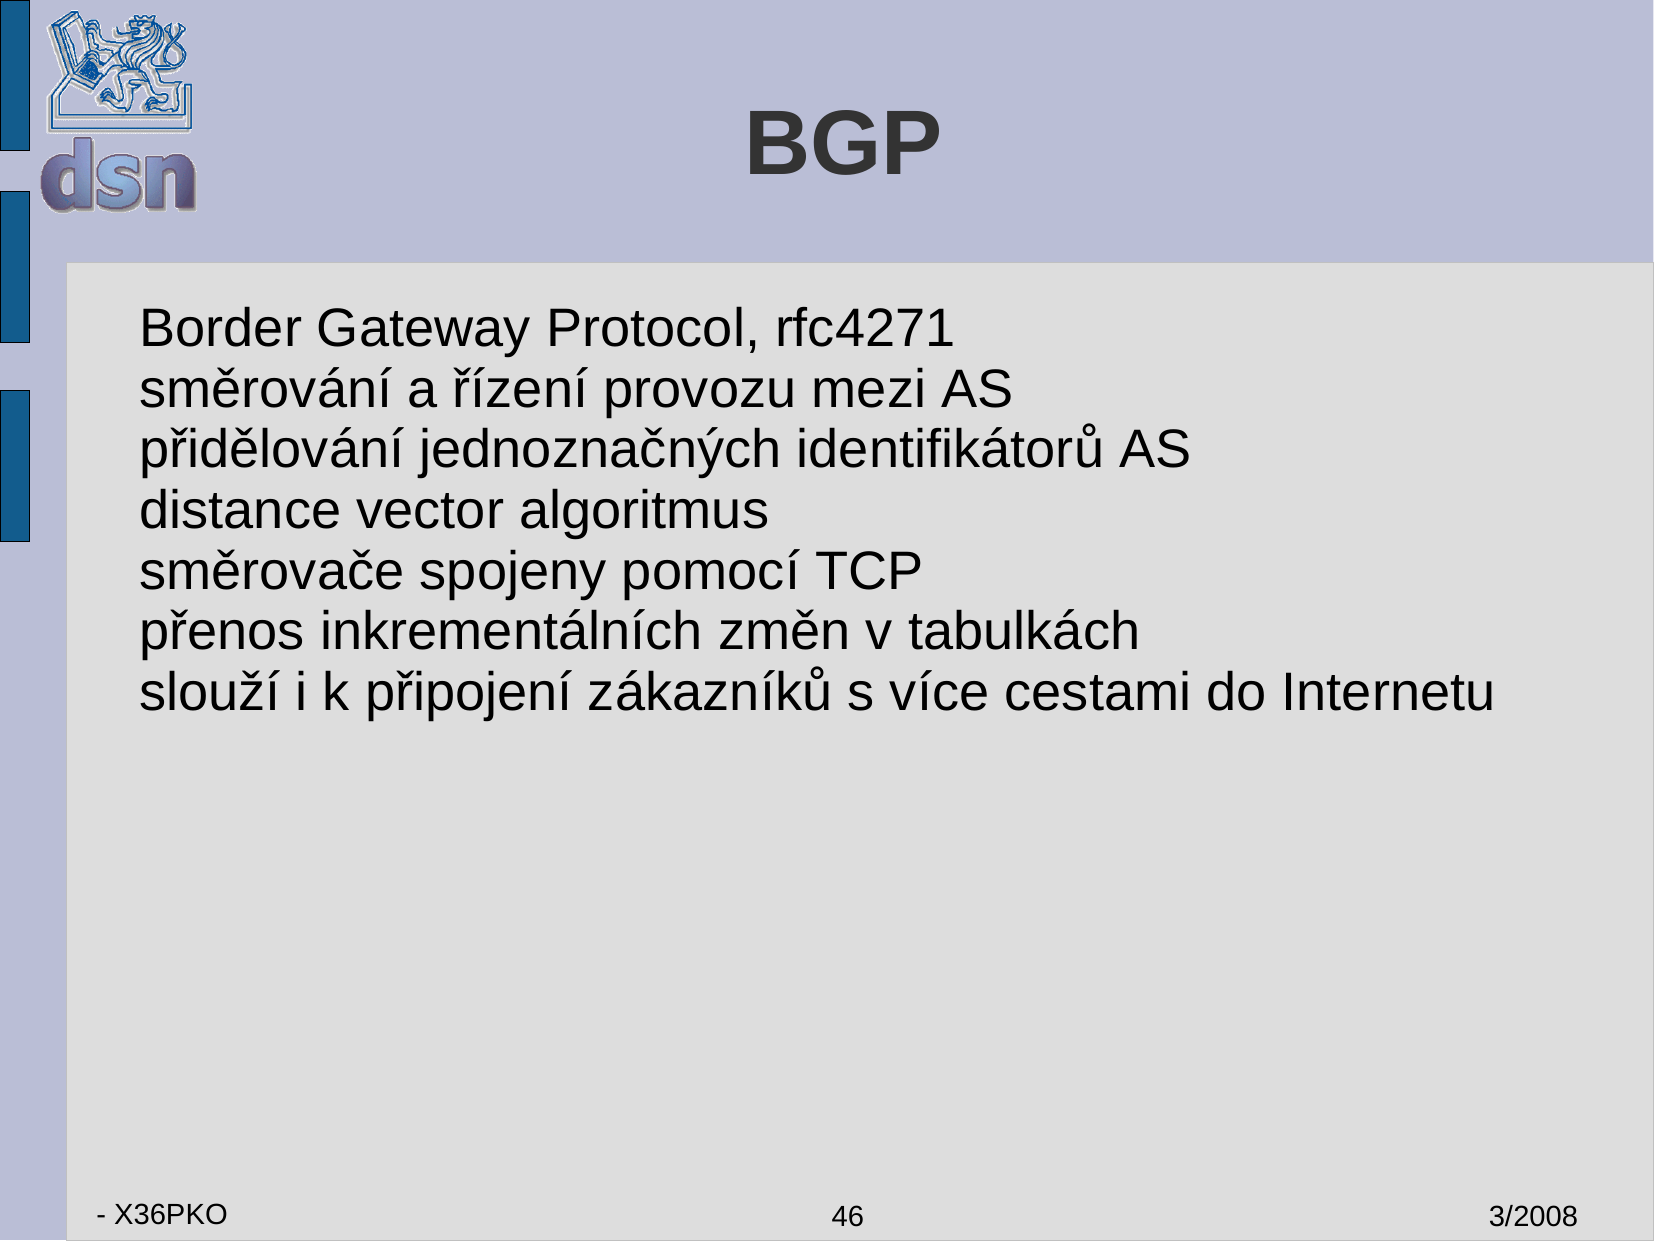

# BGP
Border Gateway Protocol, rfc4271
směrování a řízení provozu mezi AS
přidělování jednoznačných identifikátorů AS
distance vector algoritmus
směrovače spojeny pomocí TCP
přenos inkrementálních změn v tabulkách
slouží i k připojení zákazníků s více cestami do Internetu